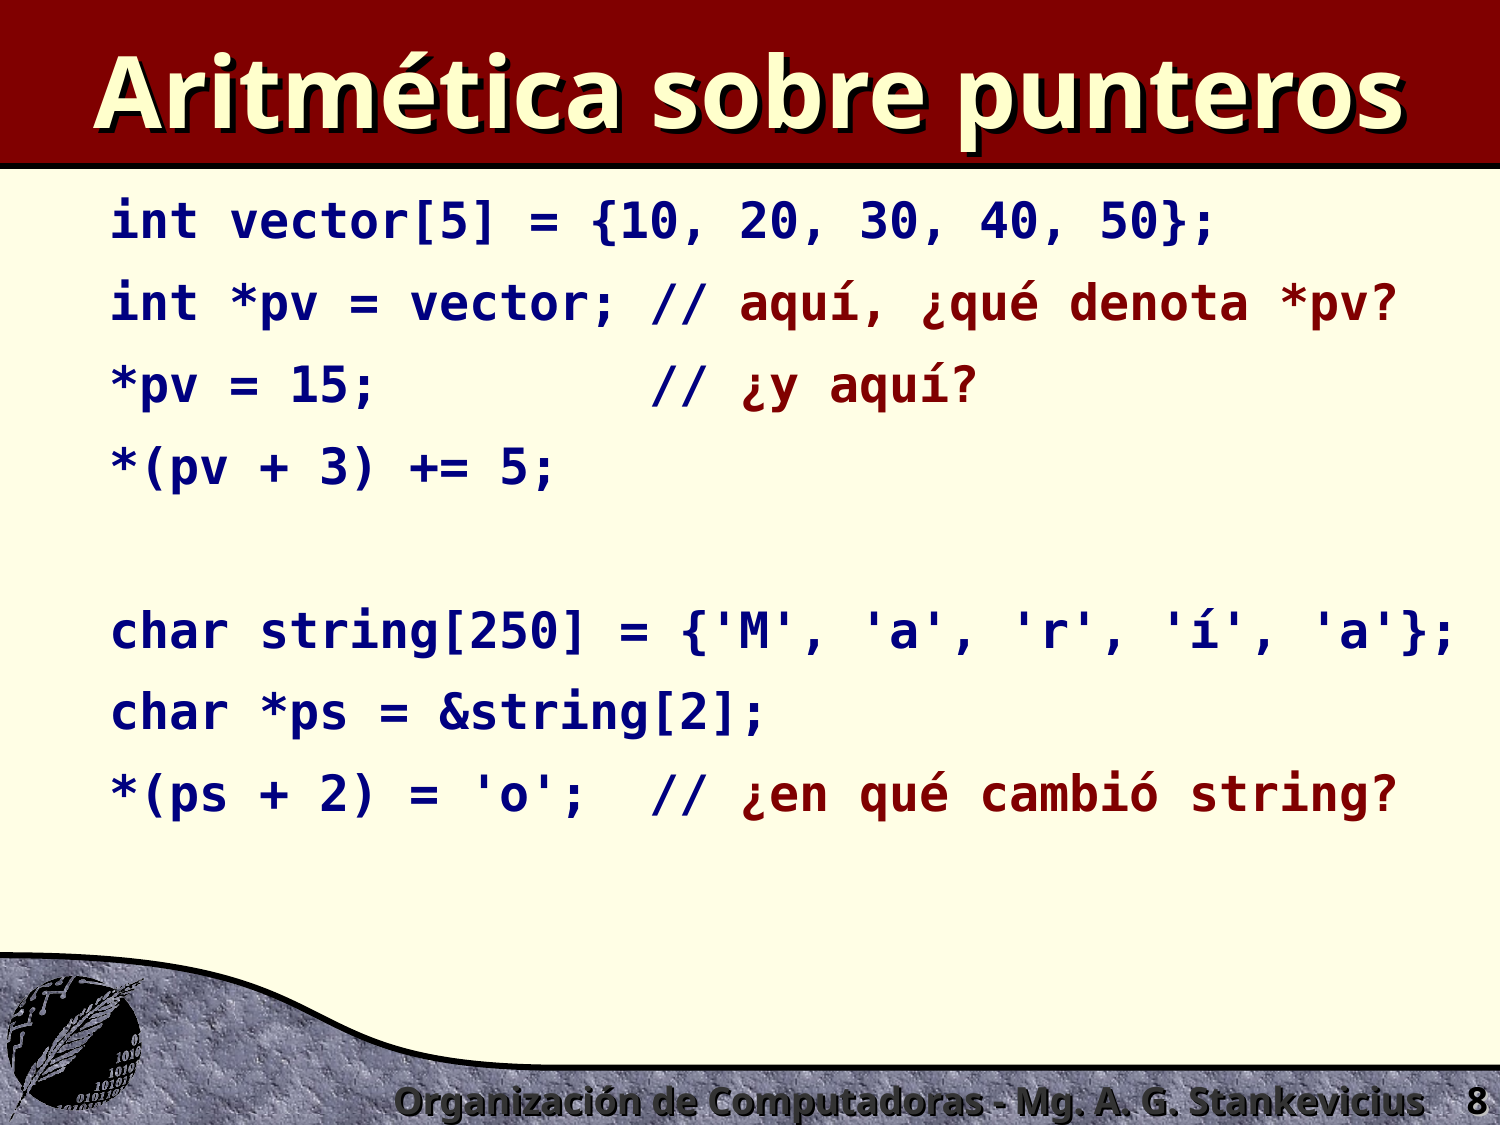

# Aritmética sobre punteros
int vector[5] = {10, 20, 30, 40, 50};
int *pv = vector; // aquí, ¿qué denota *pv?
*pv = 15; // ¿y aquí?
*(pv + 3) += 5;
char string[250] = {'M', 'a', 'r', 'í', 'a'};
char *ps = &string[2];
*(ps + 2) = 'o'; // ¿en qué cambió string?
8